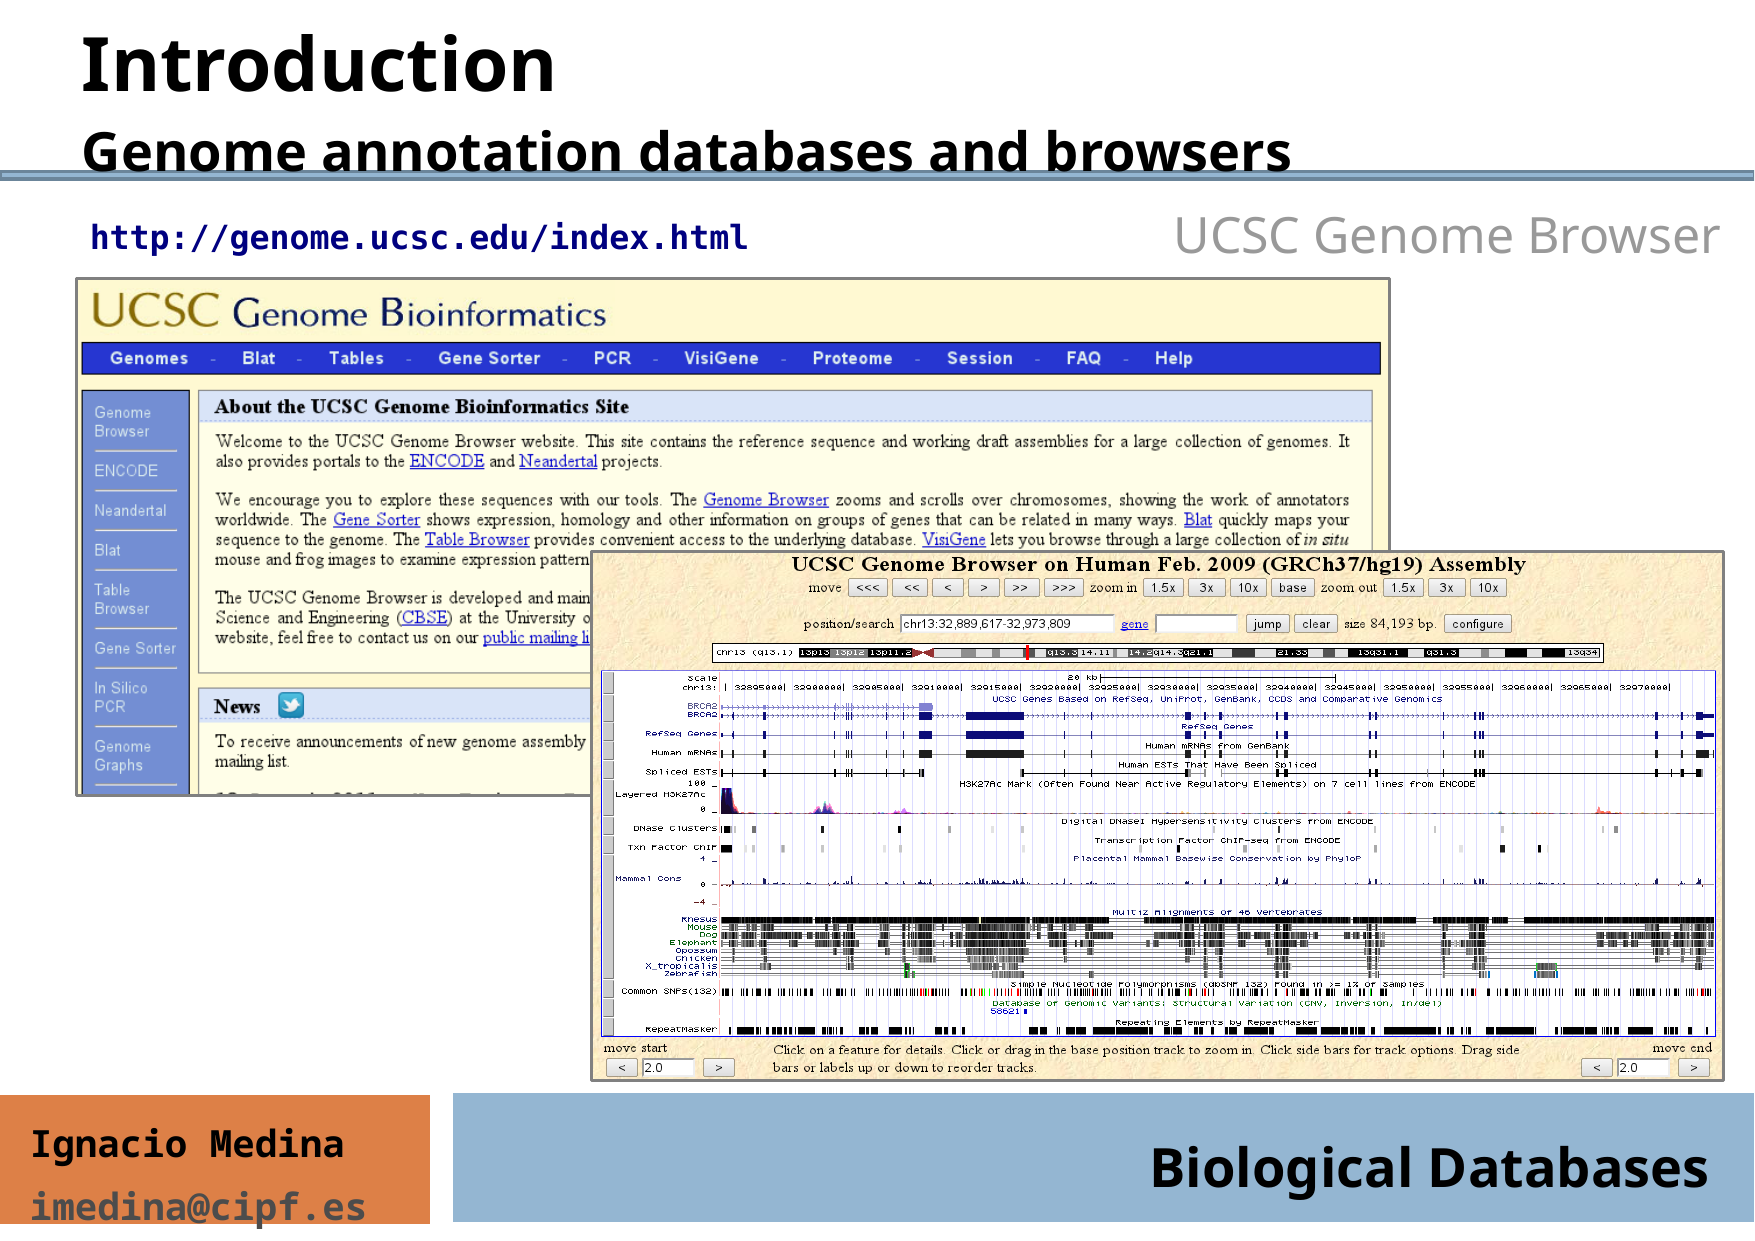

Introduction
Genome annotation databases and browsers
#
UCSC Genome Browser
http://genome.ucsc.edu/index.html
Ignacio Medina
imedina@cipf.es
Biological Databases